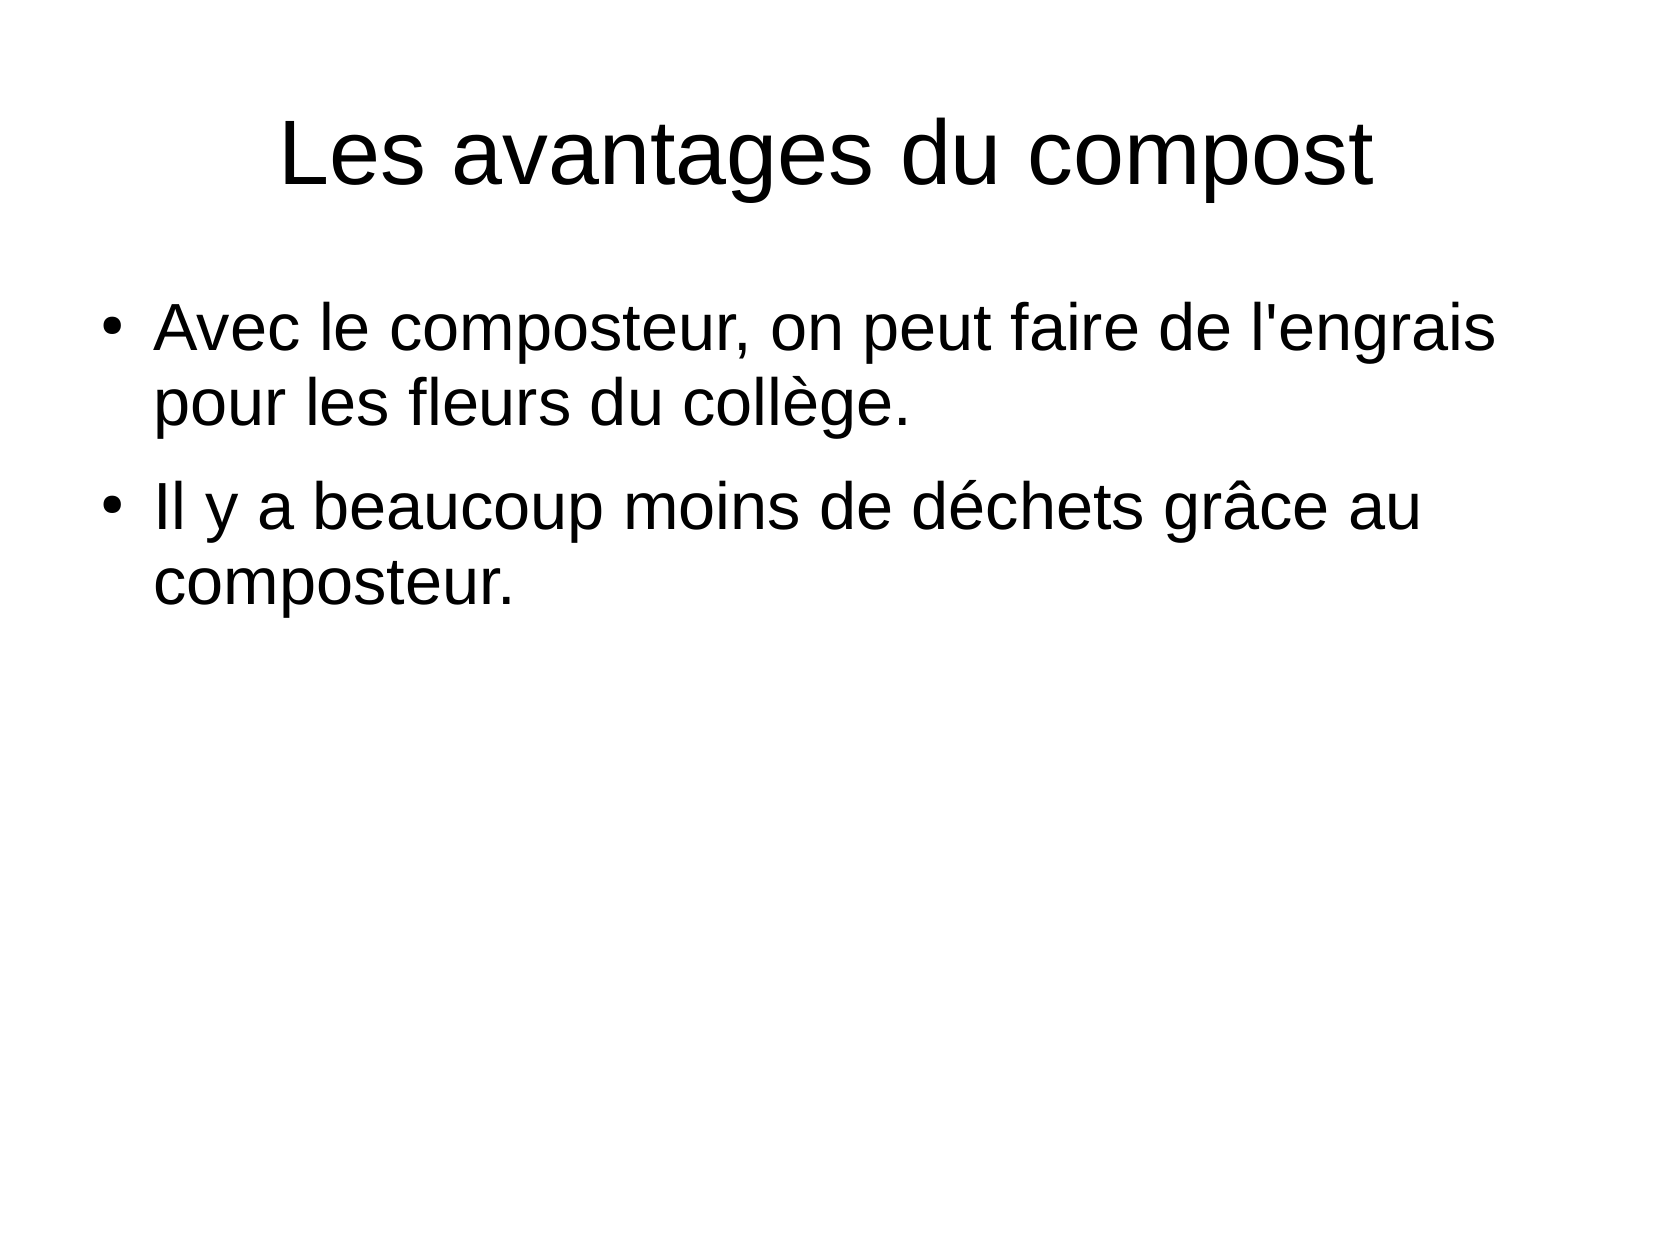

# Les avantages du compost
Avec le composteur, on peut faire de l'engrais pour les fleurs du collège.
Il y a beaucoup moins de déchets grâce au composteur.